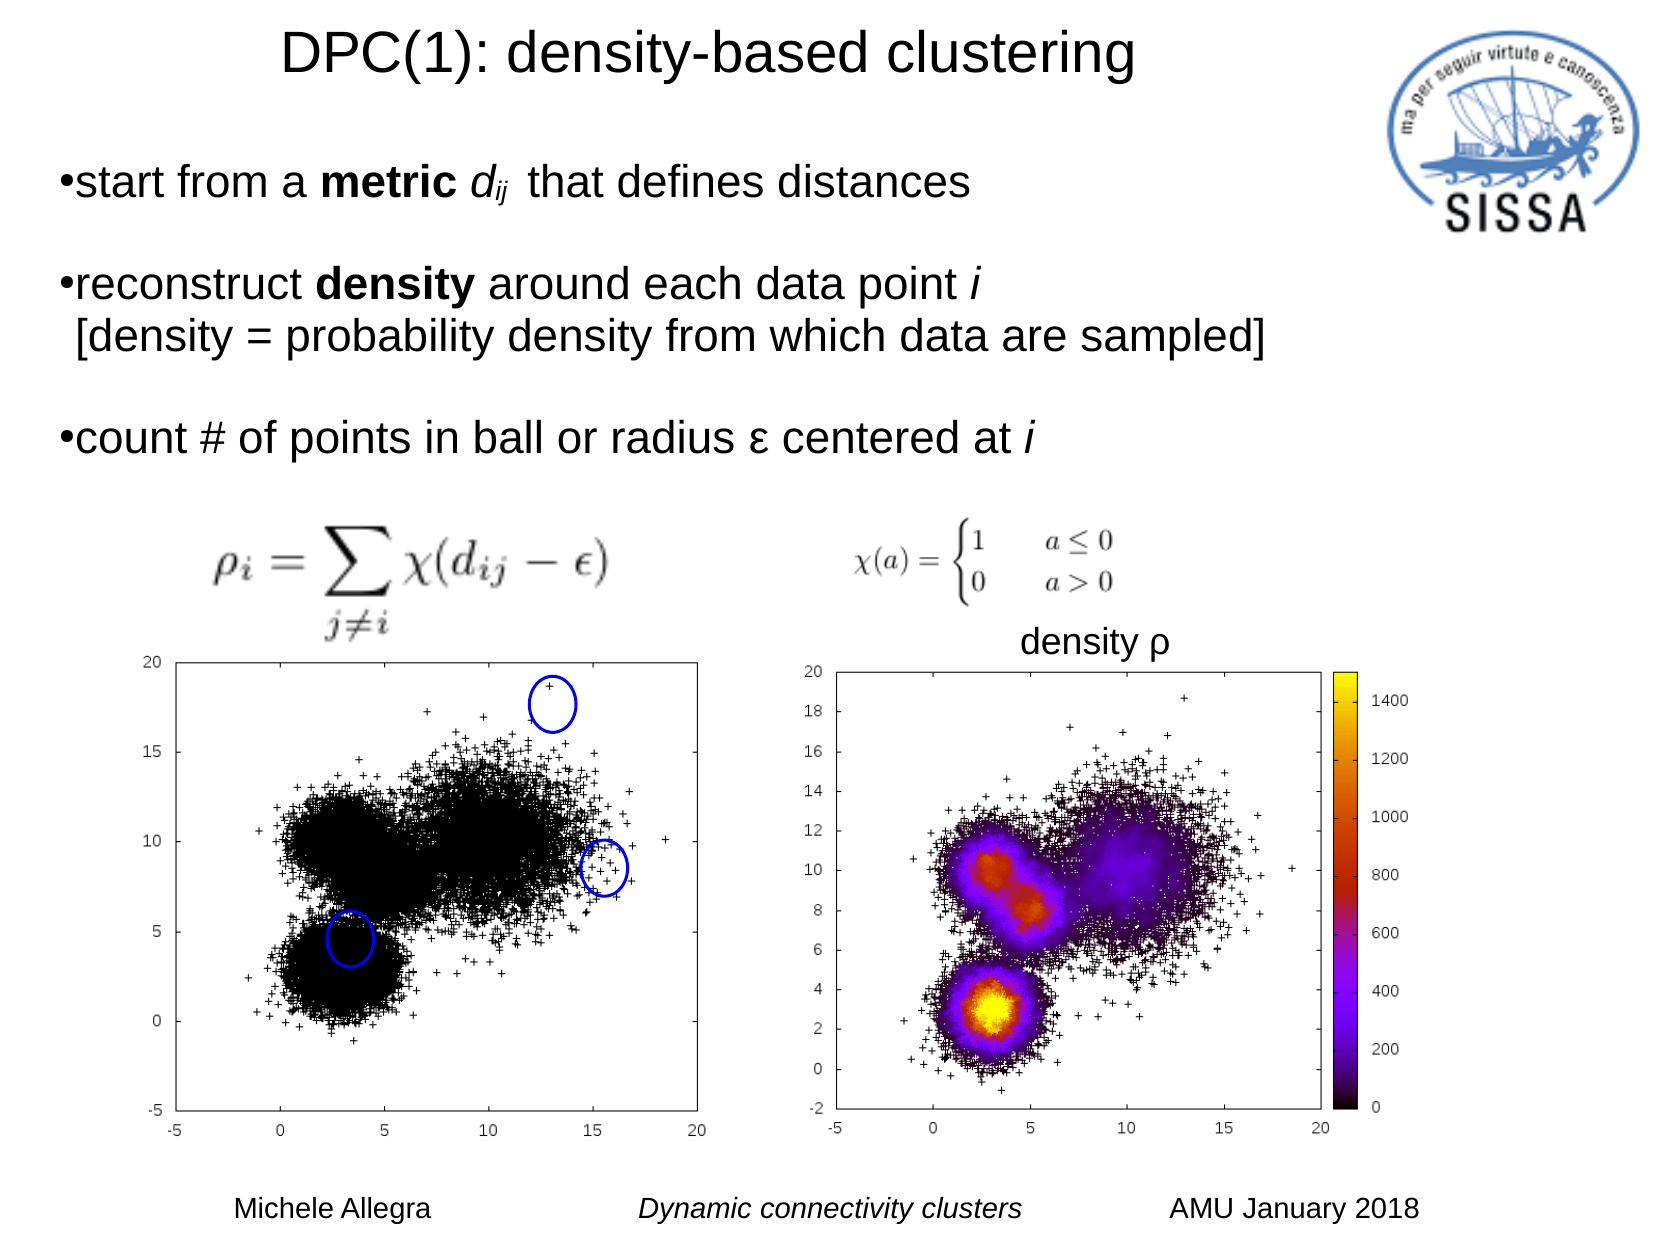

DPC(1): density-based clustering
# start from a metric dij that defines distances
reconstruct density around each data point i
[density = probability density from which data are sampled]
count # of points in ball or radius ε centered at i
.
density ρ
Michele Allegra Dynamic connectivity clusters AMU January 2018